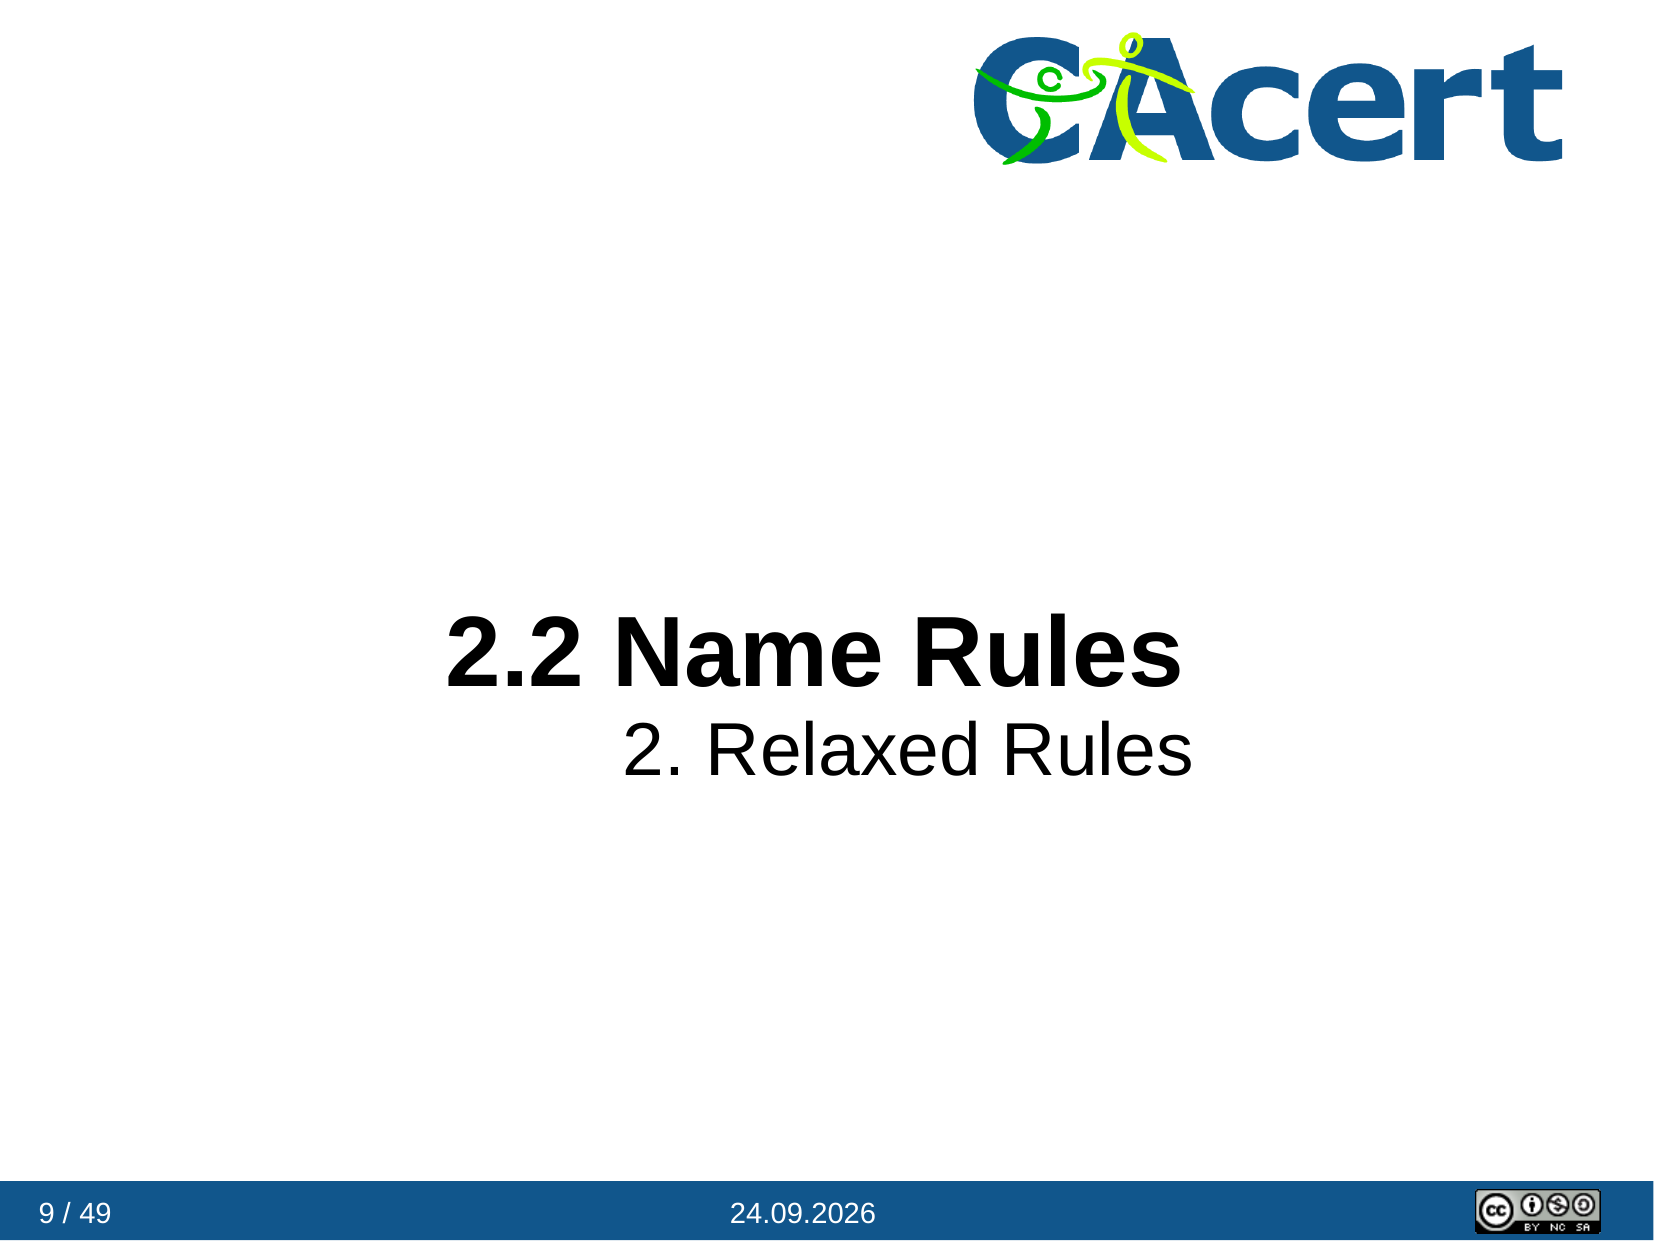

# 2.2 Name Rules
 2. Relaxed Rules